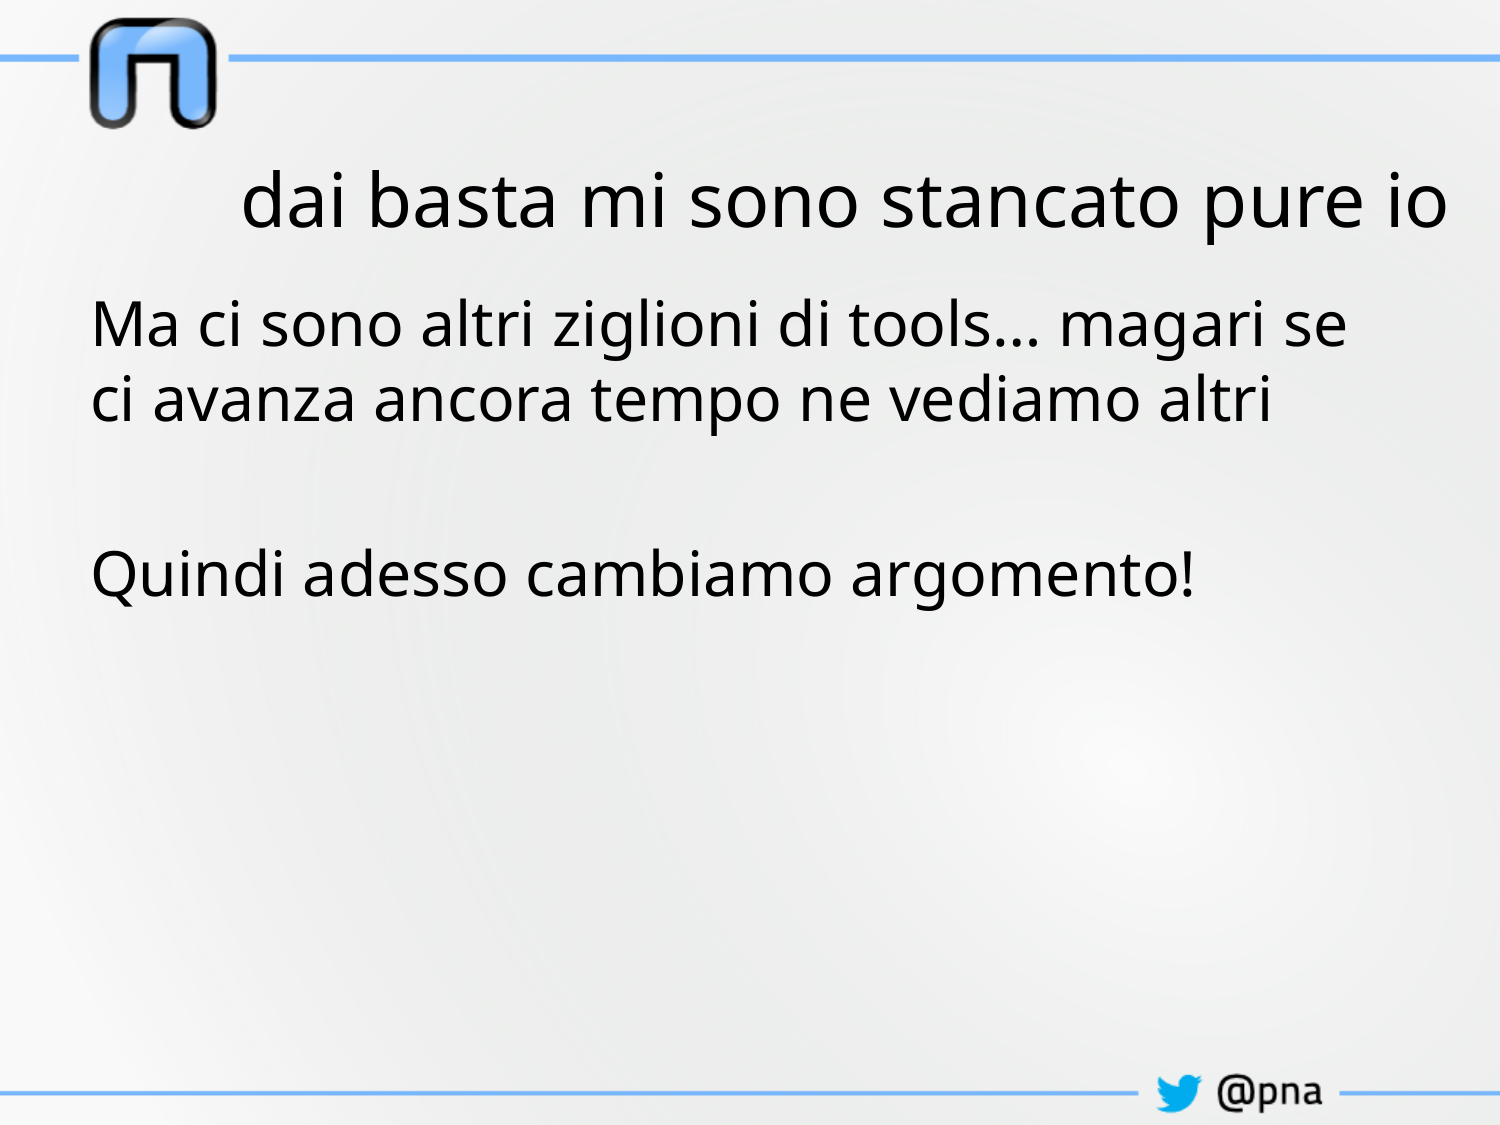

# dai basta mi sono stancato pure io
Ma ci sono altri ziglioni di tools… magari se ci avanza ancora tempo ne vediamo altri
Quindi adesso cambiamo argomento!